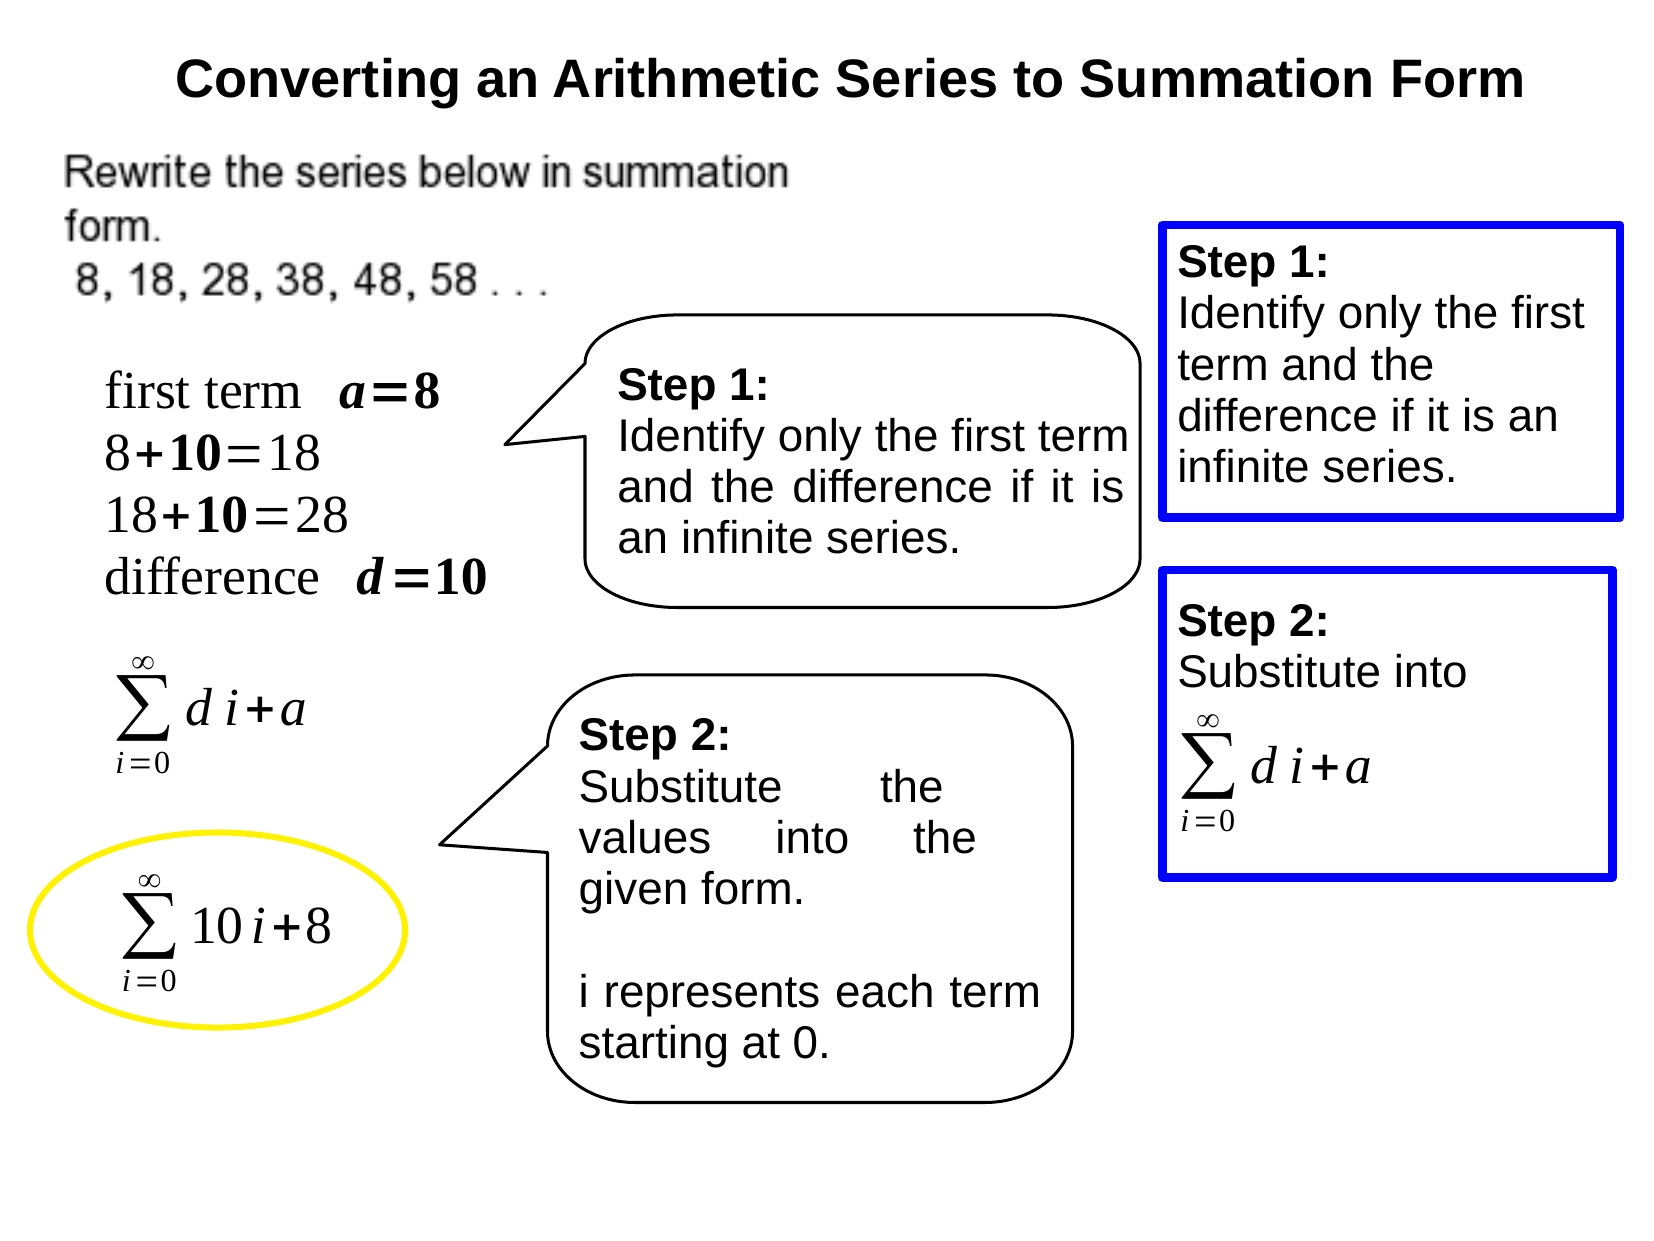

Converting an Arithmetic Series to Summation Form
Step 1:
Identify only the first term and the difference if it is an infinite series.
Step 2:
Substitute into
Step 1:
Identify only the first term
and the difference if it is
an infinite series.
Step 2:
Substitute the
values into the
given form.
i represents each term
starting at 0.